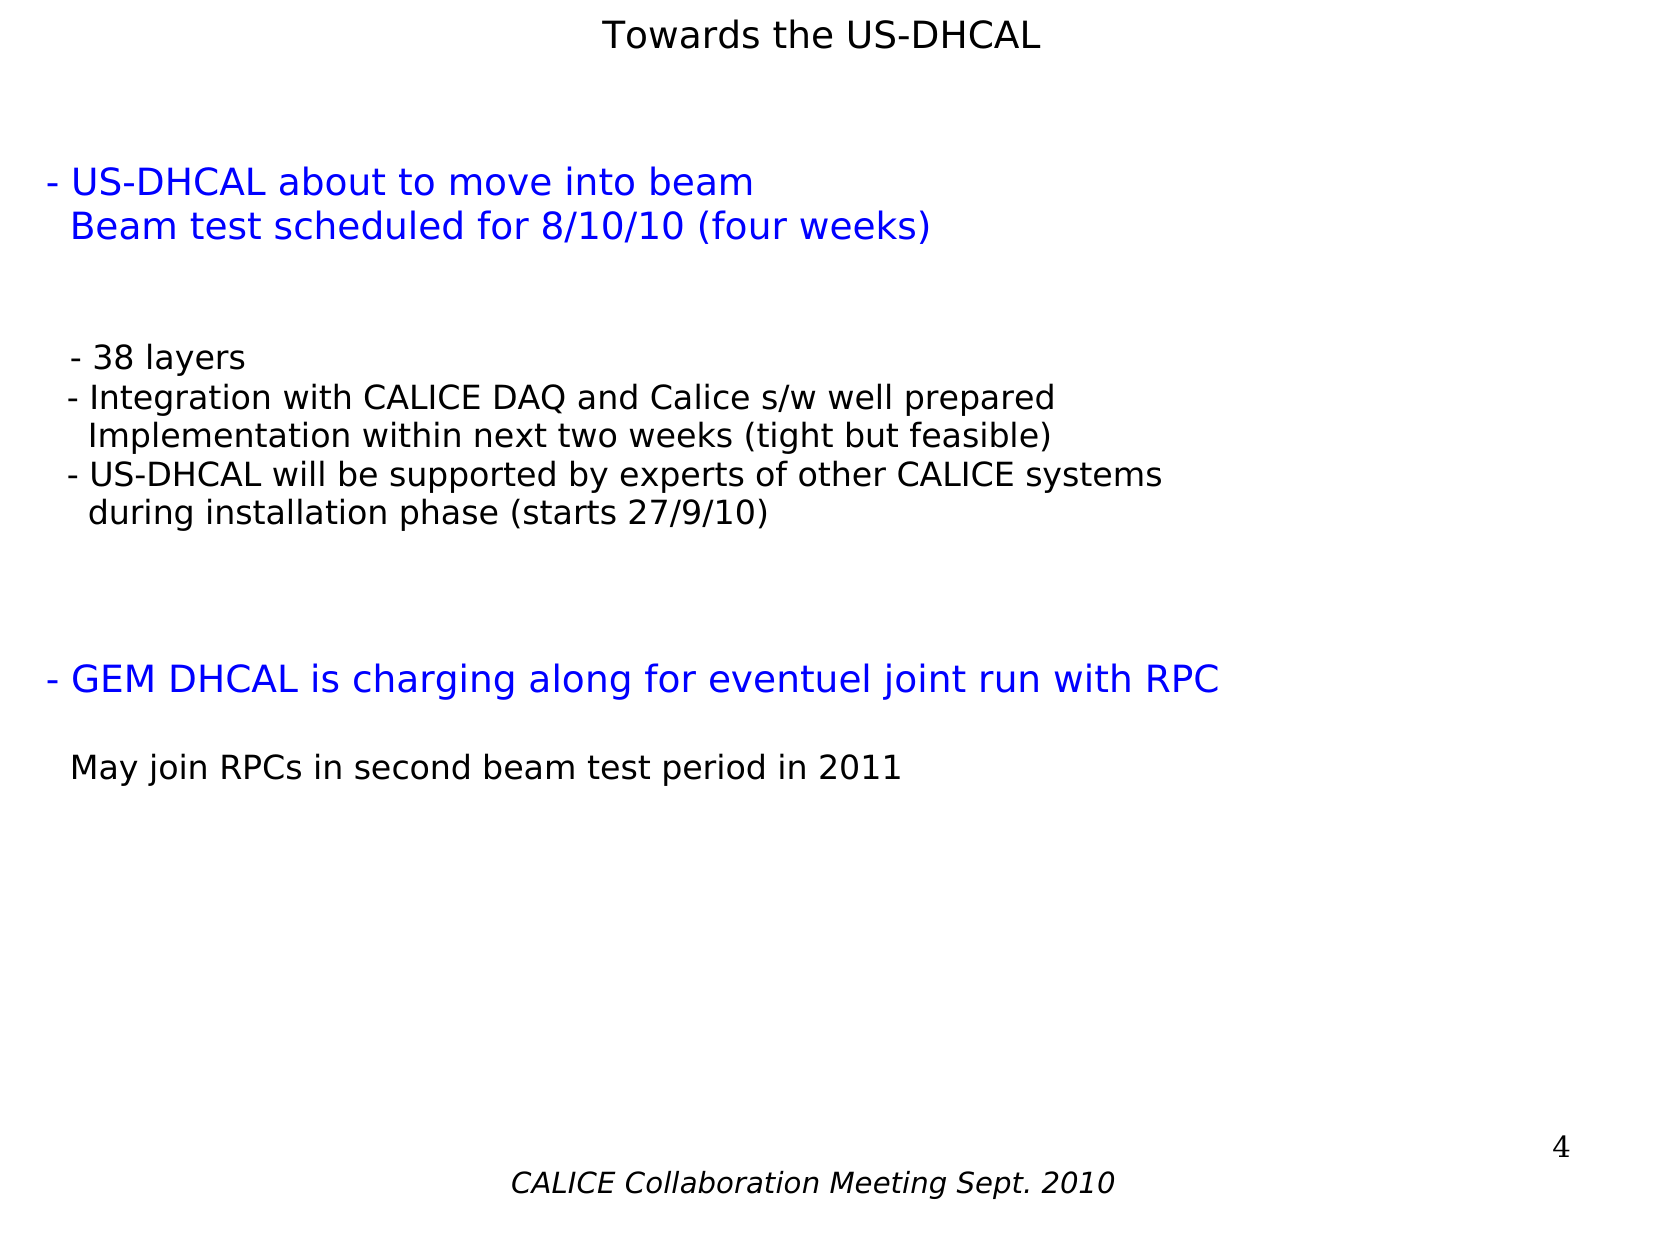

Towards the US-DHCAL
- US-DHCAL about to move into beam
 Beam test scheduled for 8/10/10 (four weeks)
 - 38 layers
 - Integration with CALICE DAQ and Calice s/w well prepared
 Implementation within next two weeks (tight but feasible)
 - US-DHCAL will be supported by experts of other CALICE systems
 during installation phase (starts 27/9/10)
- GEM DHCAL is charging along for eventuel joint run with RPC
 May join RPCs in second beam test period in 2011
4